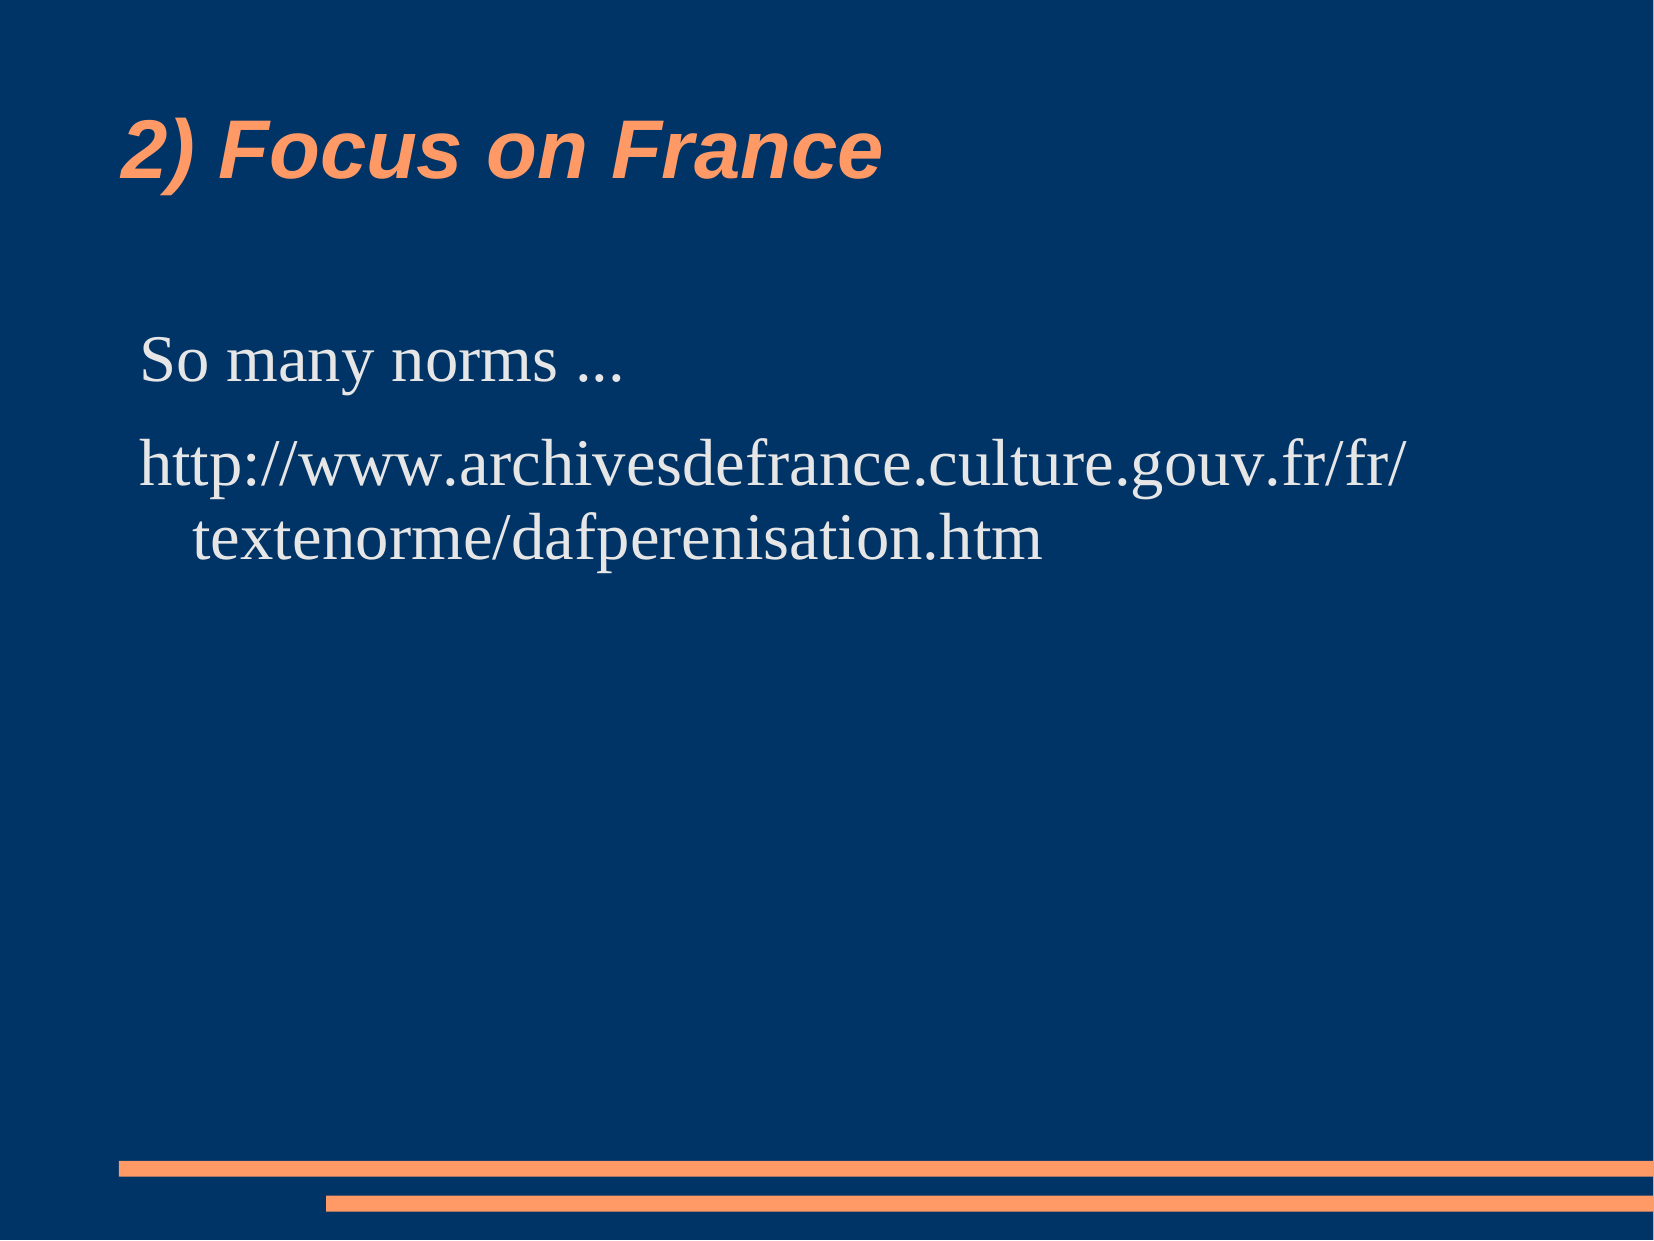

# 2) Focus on France
So many norms ...
http://www.archivesdefrance.culture.gouv.fr/fr/textenorme/dafperenisation.htm